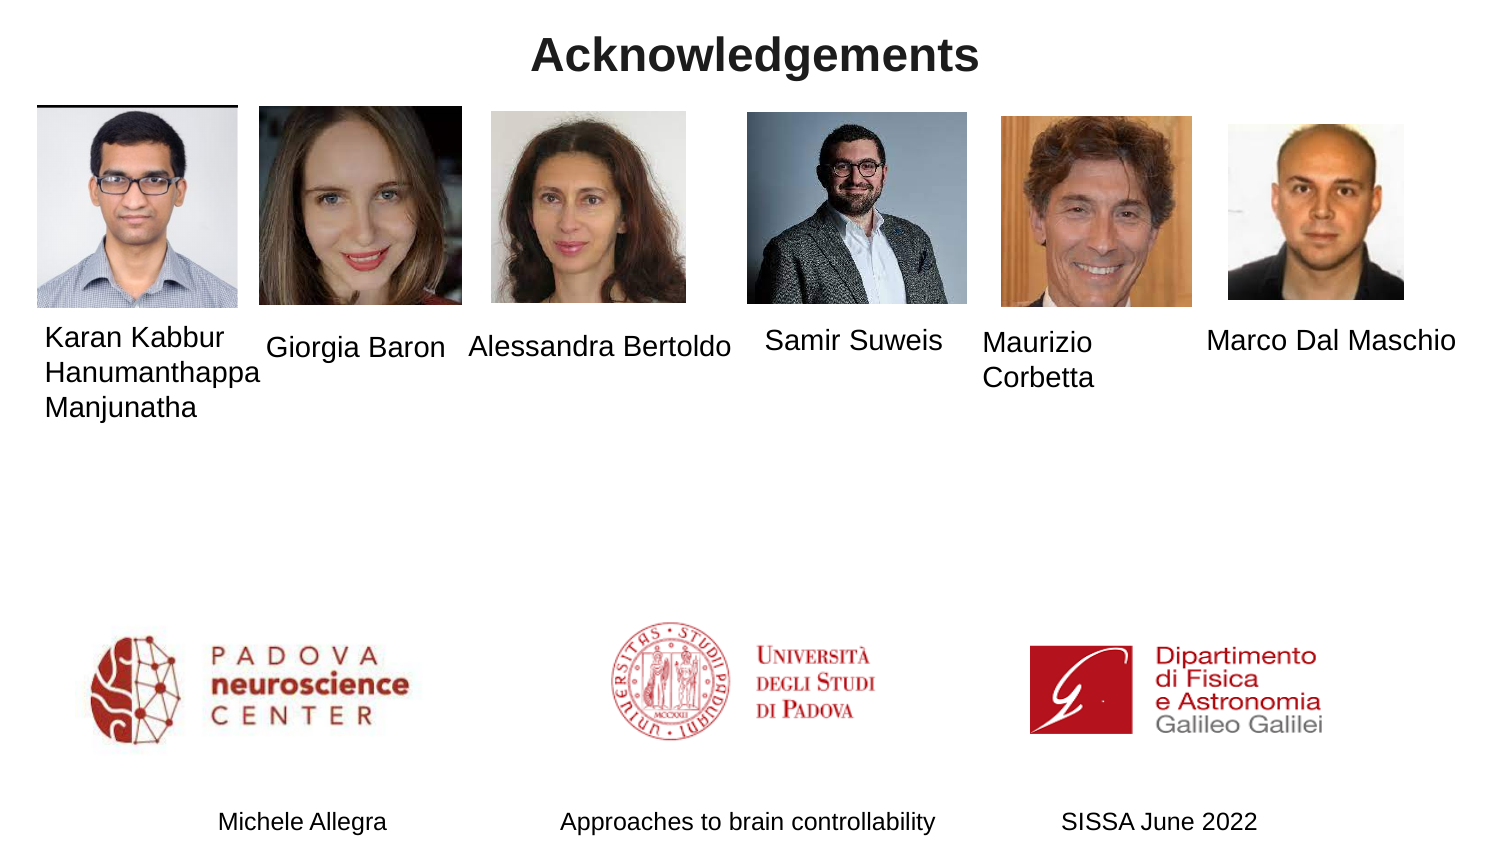

Acknowledgements
Karan Kabbur Hanumanthappa Manjunatha
Marco Dal Maschio
Samir Suweis
Maurizio Corbetta
Alessandra Bertoldo
Giorgia Baron
Michele Allegra Approaches to brain controllability SISSA June 2022